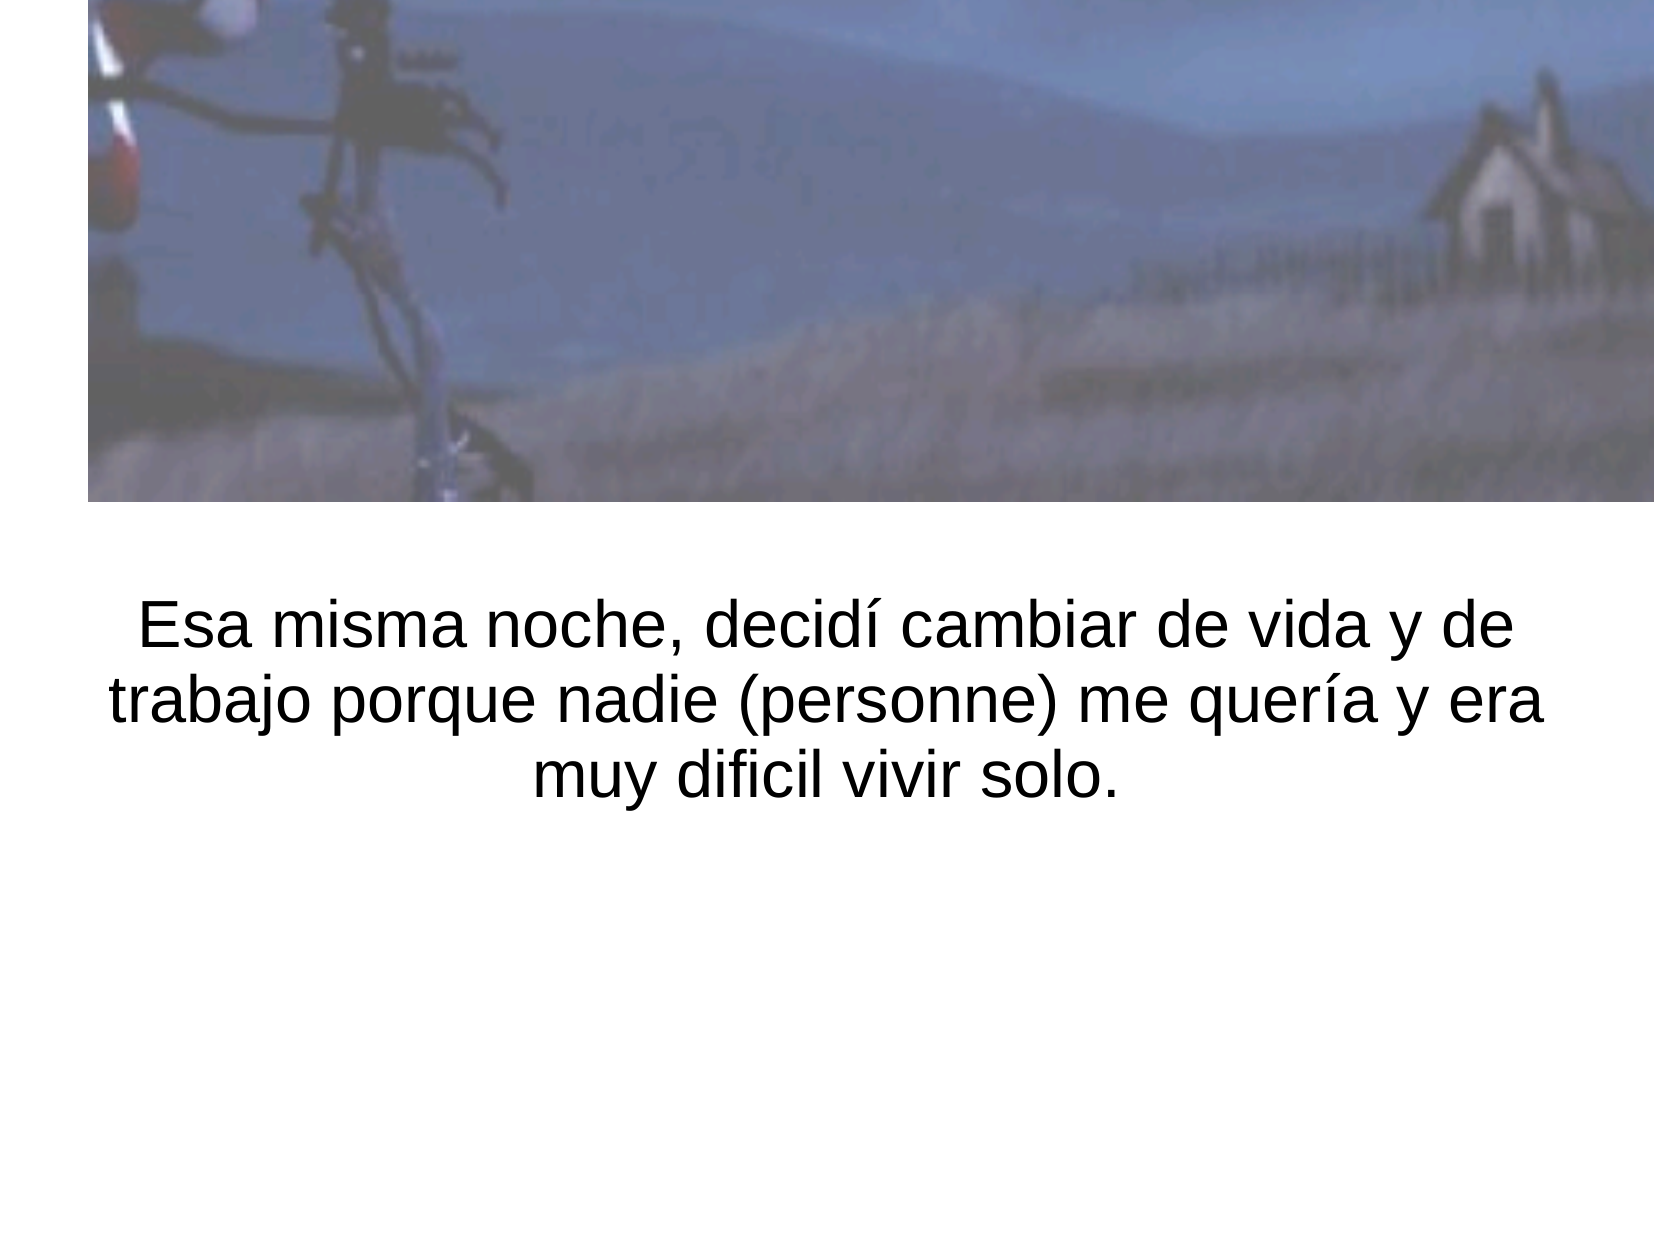

Esa misma noche, decidí cambiar de vida y de trabajo porque nadie (personne) me quería y era muy dificil vivir solo.